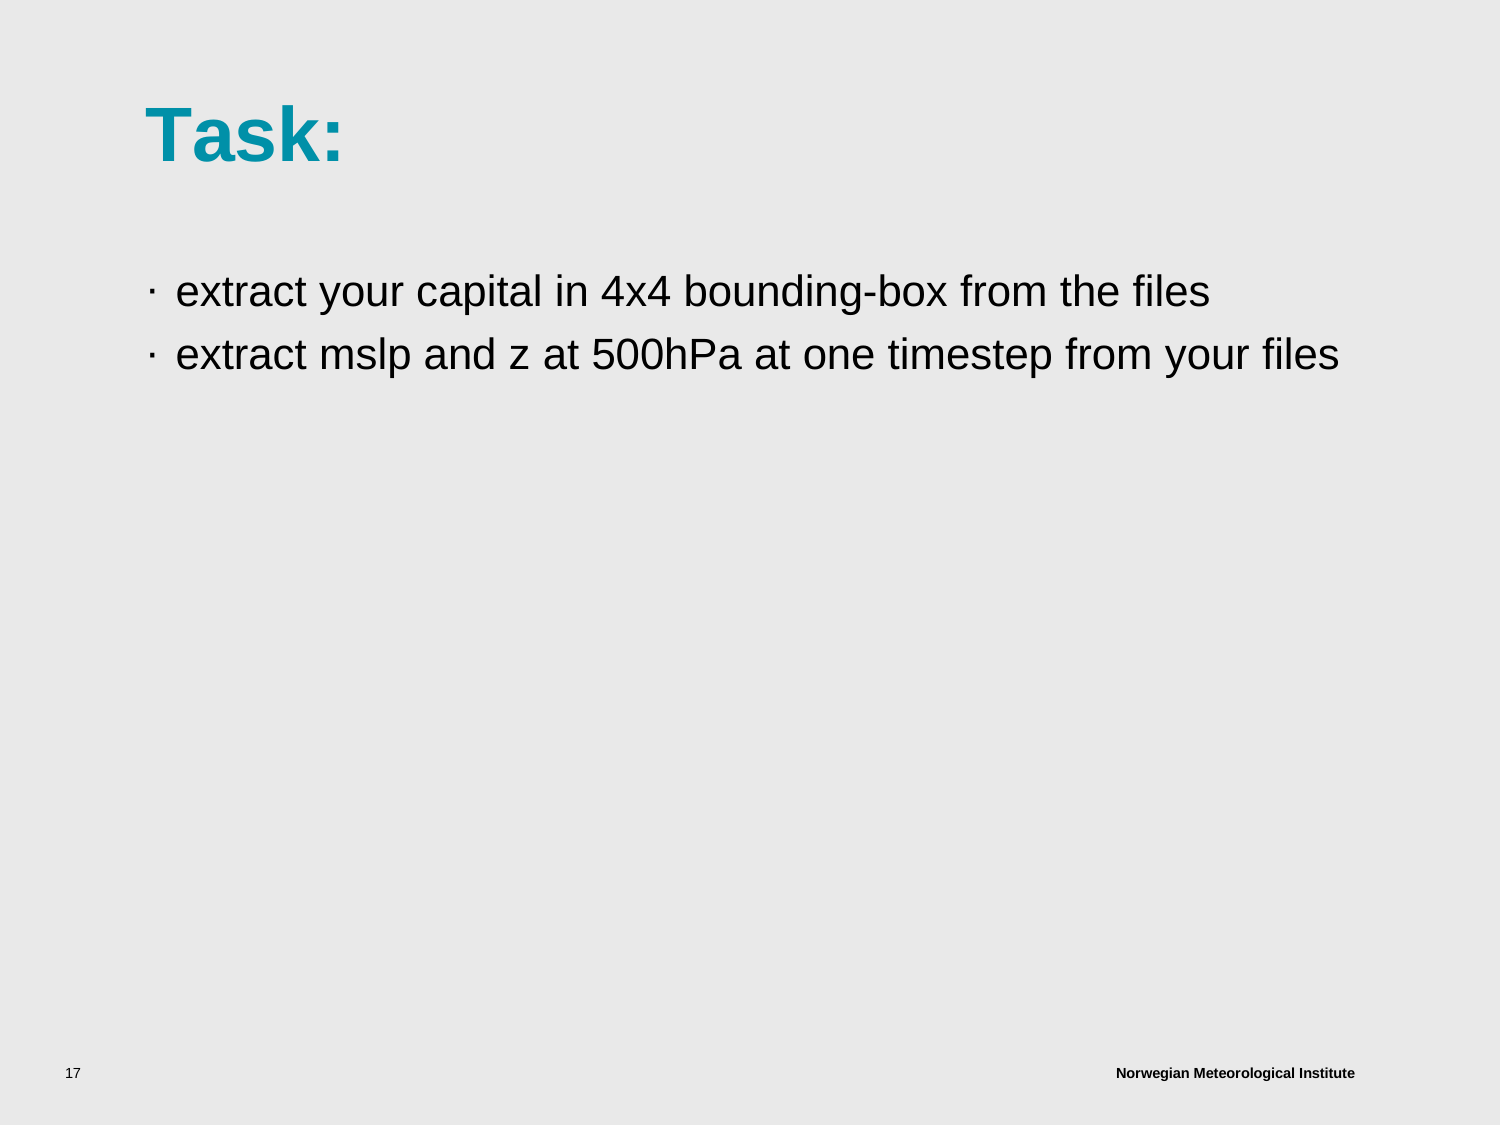

# Task:
extract your capital in 4x4 bounding-box from the files
extract mslp and z at 500hPa at one timestep from your files